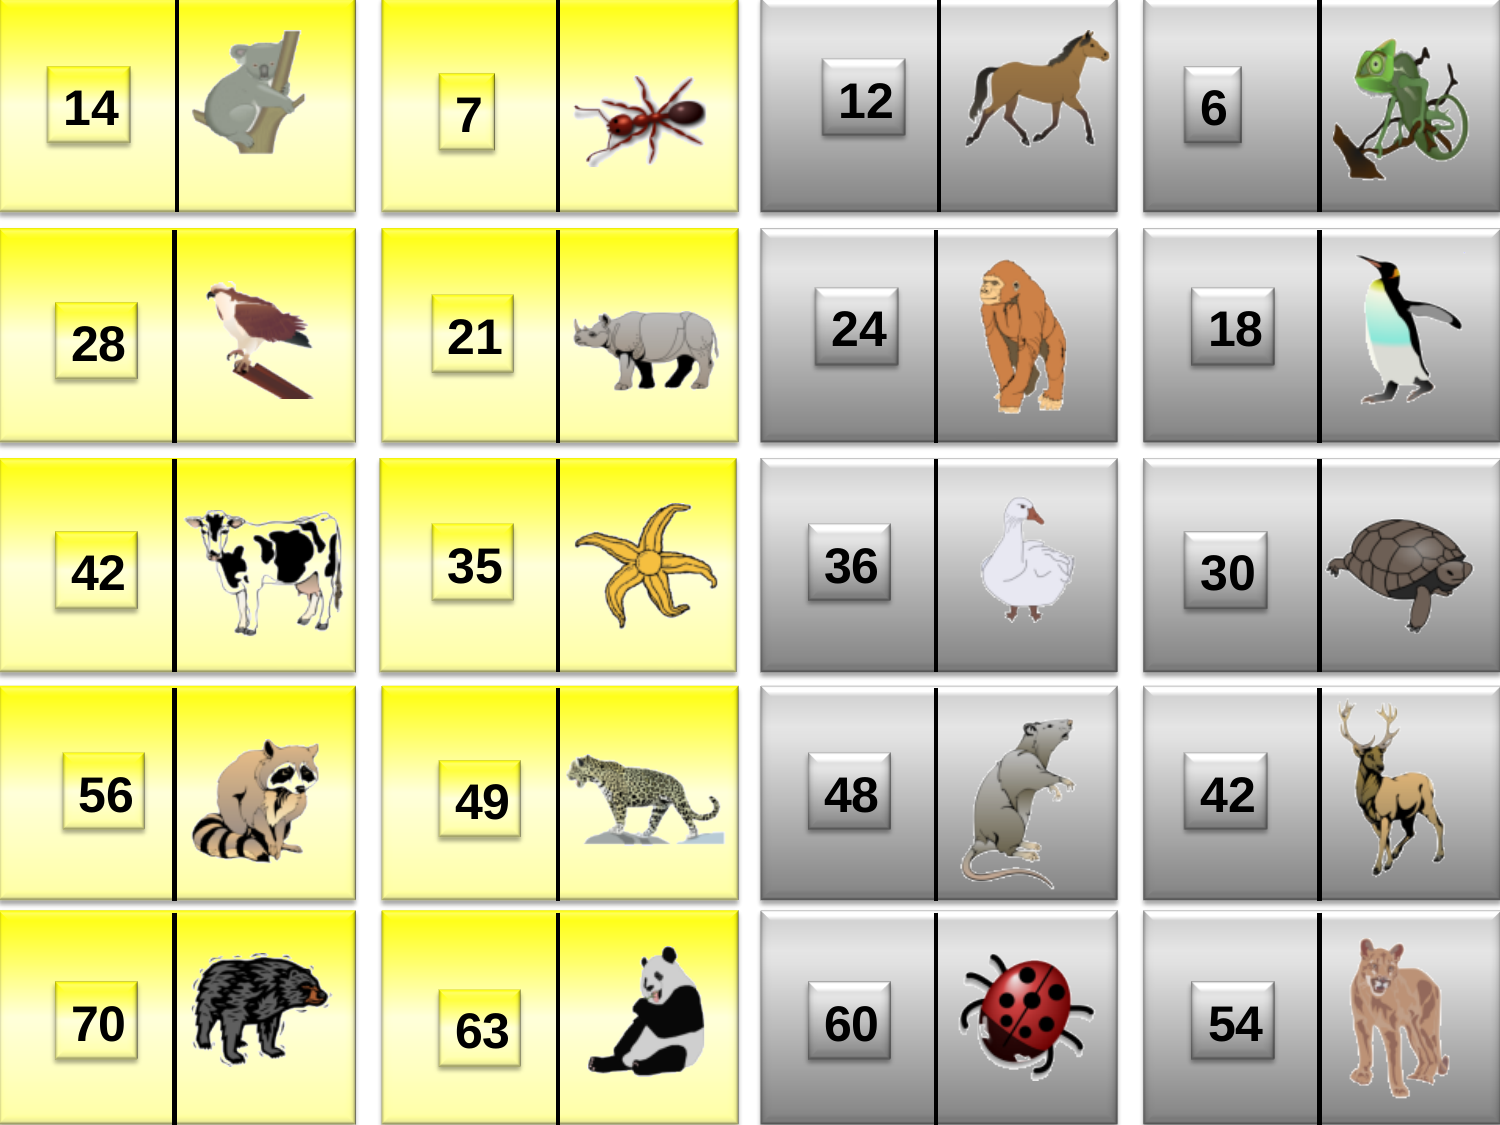

12
14
6
7
24
18
21
28
35
36
42
30
56
48
42
49
70
60
54
63